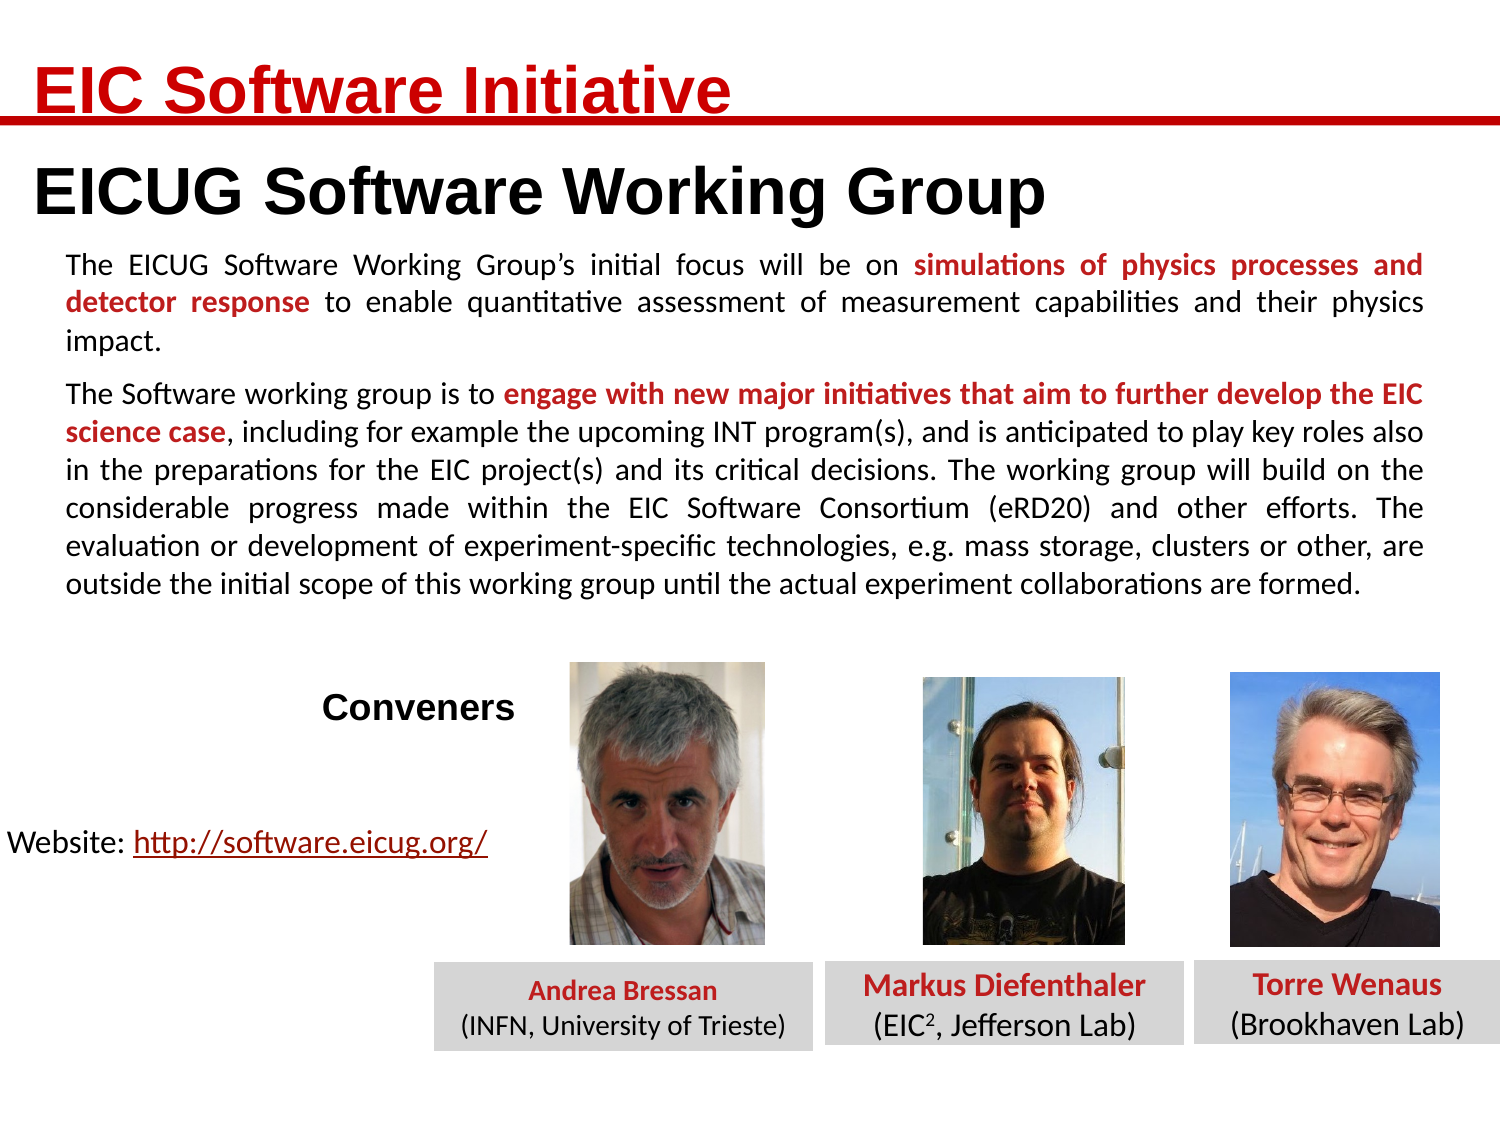

# EIC Software Initiative
EICUG Software Working Group
The EICUG Software Working Group’s initial focus will be on simulations of physics processes and detector response to enable quantitative assessment of measurement capabilities and their physics impact.
The Software working group is to engage with new major initiatives that aim to further develop the EIC science case, including for example the upcoming INT program(s), and is anticipated to play key roles also in the preparations for the EIC project(s) and its critical decisions. The working group will build on the considerable progress made within the EIC Software Consortium (eRD20) and other efforts. The evaluation or development of experiment-specific technologies, e.g. mass storage, clusters or other, are outside the initial scope of this working group until the actual experiment collaborations are formed.
Conveners
Website: http://software.eicug.org/
Torre Wenaus
(Brookhaven Lab)
Markus Diefenthaler
(EIC2, Jefferson Lab)
Andrea Bressan
(INFN, University of Trieste)